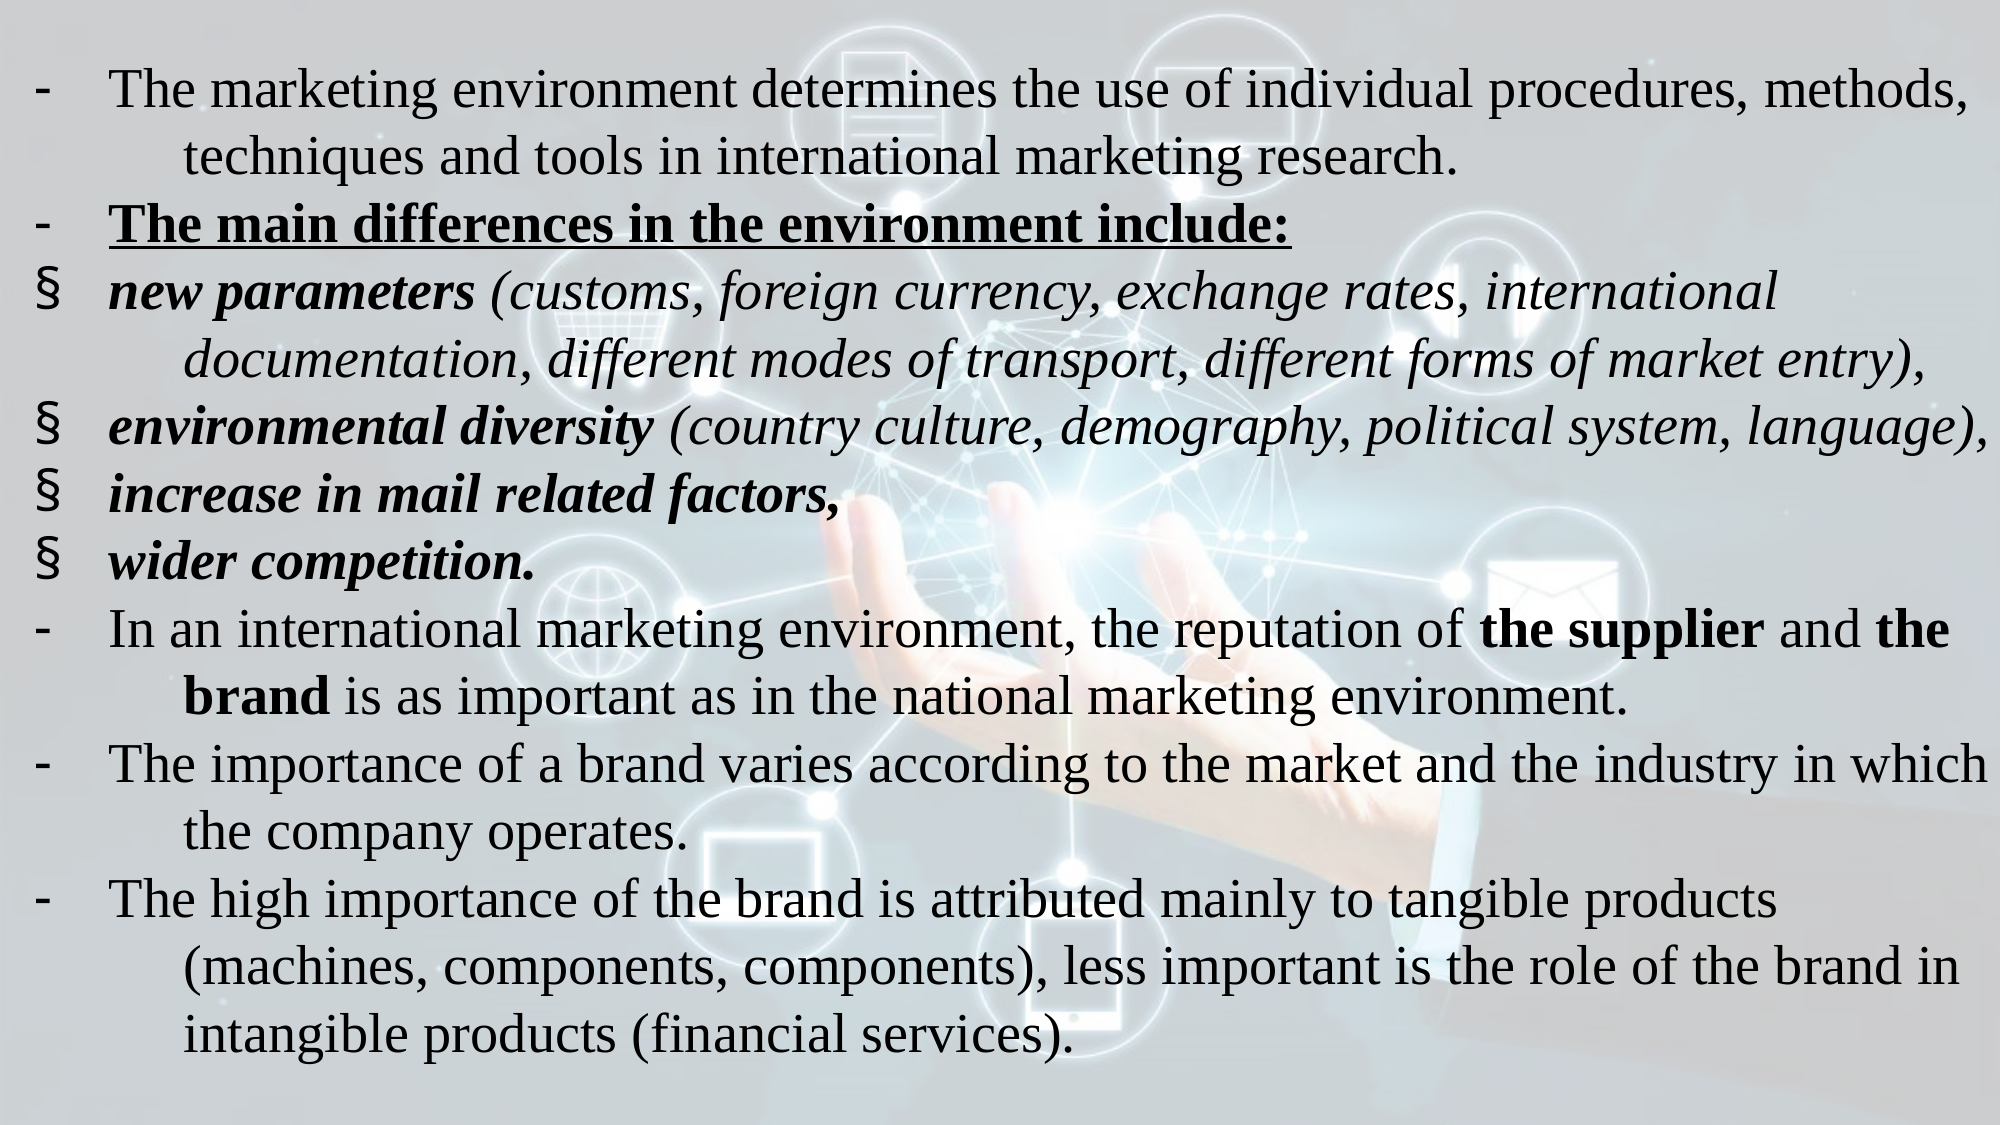

The marketing environment determines the use of individual procedures, methods, techniques and tools in international marketing research.
The main differences in the environment include:
new parameters (customs, foreign currency, exchange rates, international documentation, different modes of transport, different forms of market entry),
environmental diversity (country culture, demography, political system, language),
increase in mail related factors,
wider competition.
In an international marketing environment, the reputation of the supplier and the brand is as important as in the national marketing environment.
The importance of a brand varies according to the market and the industry in which the company operates.
The high importance of the brand is attributed mainly to tangible products (machines, components, components), less important is the role of the brand in intangible products (financial services).